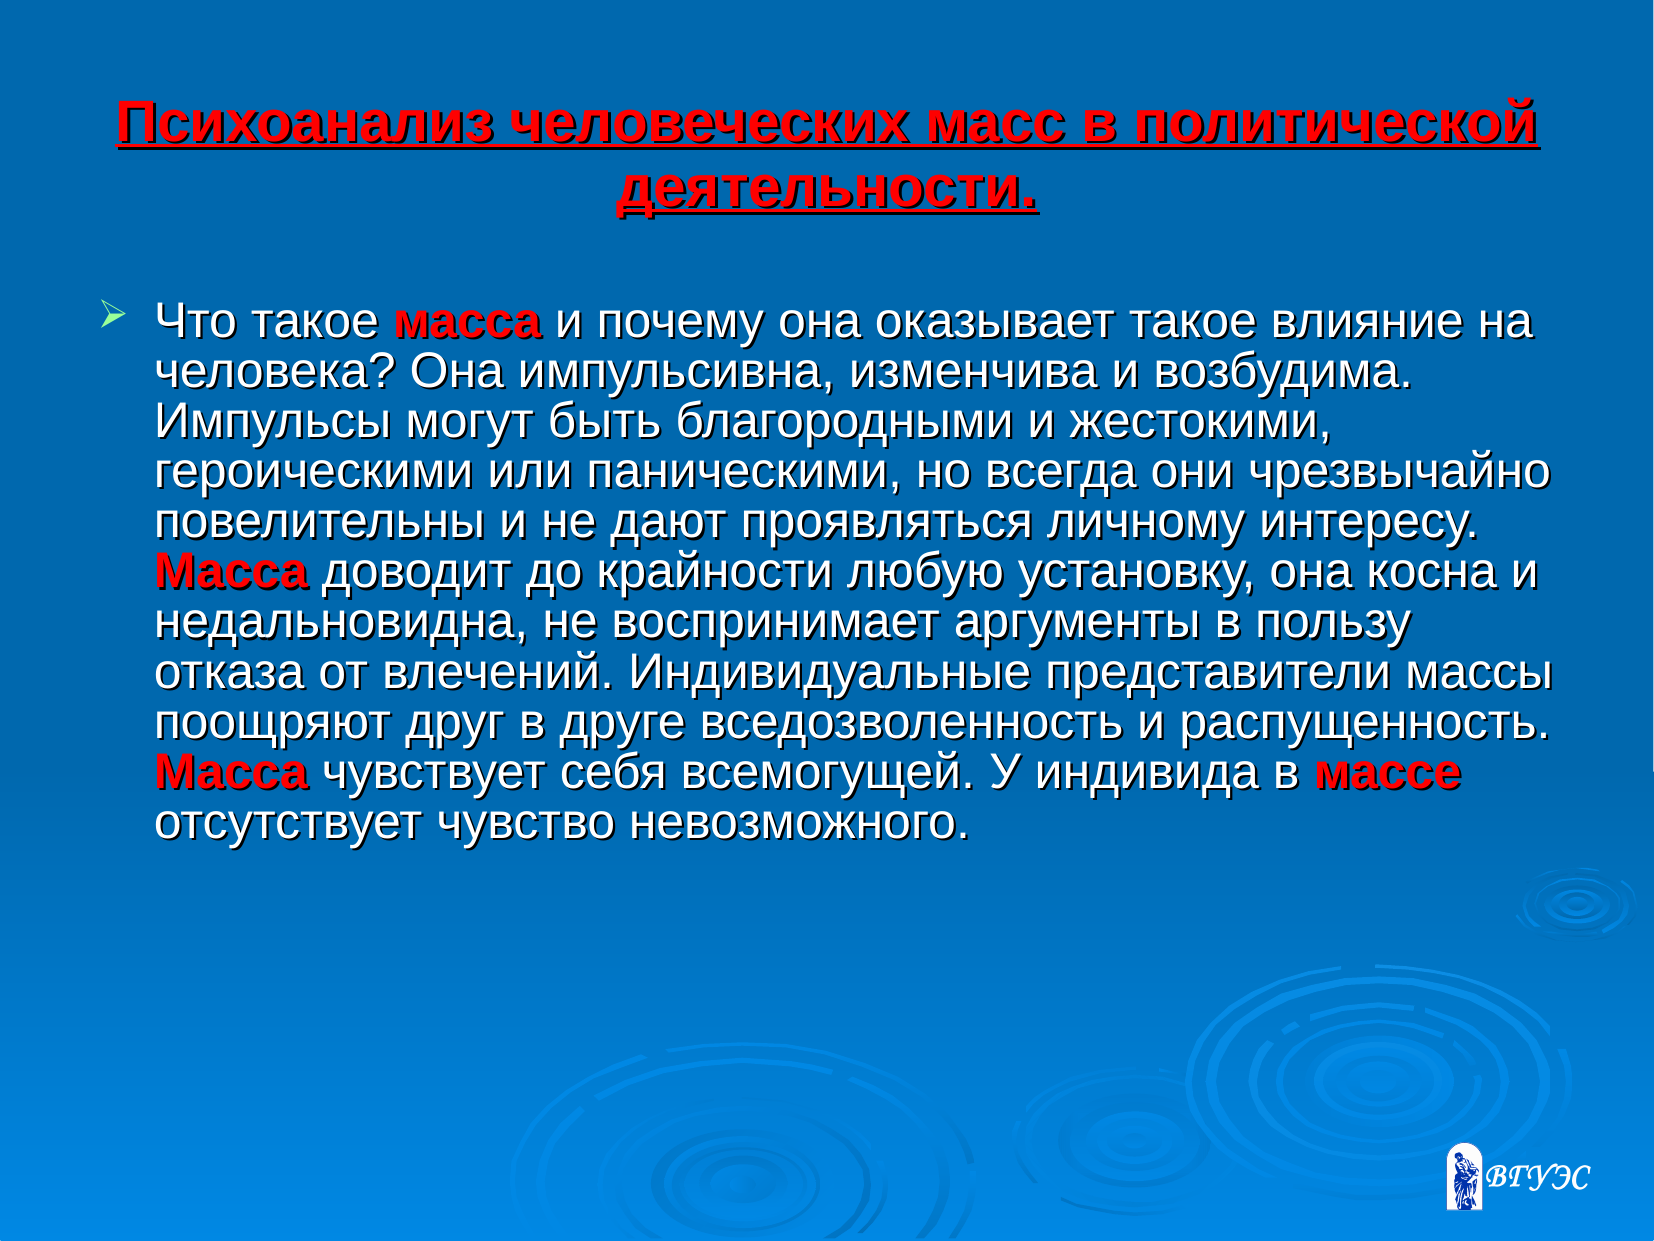

# Психоанализ человеческих масс в политической деятельности.
Что такое масса и почему она оказывает такое влияние на человека? Она импульсивна, изменчива и возбудима. Импульсы могут быть благородными и жестокими, героическими или паническими, но всегда они чрезвычайно повелительны и не дают проявляться личному интересу. Масса доводит до крайности любую установку, она косна и недальновидна, не воспринимает аргументы в пользу отказа от влечений. Индивидуальные представители массы поощряют друг в друге вседозволенность и распущенность. Масса чувствует себя всемогущей. У индивида в массе отсутствует чувство невозможного.